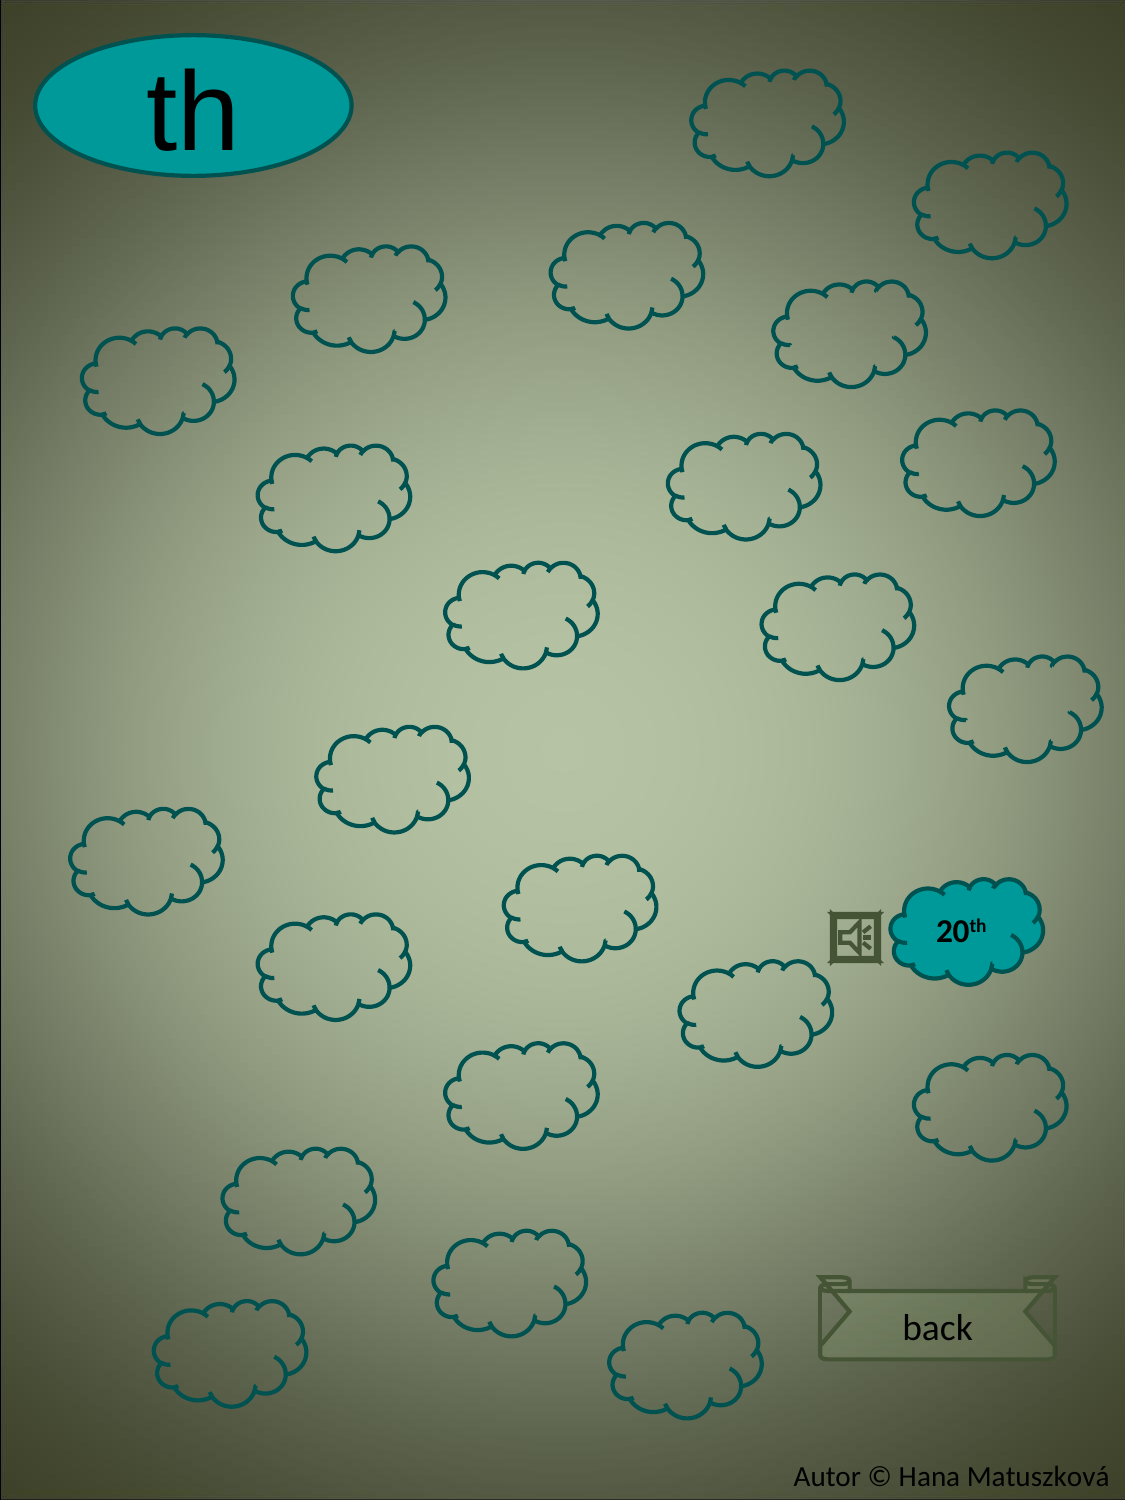

th
20th
back
Autor © Hana Matuszková